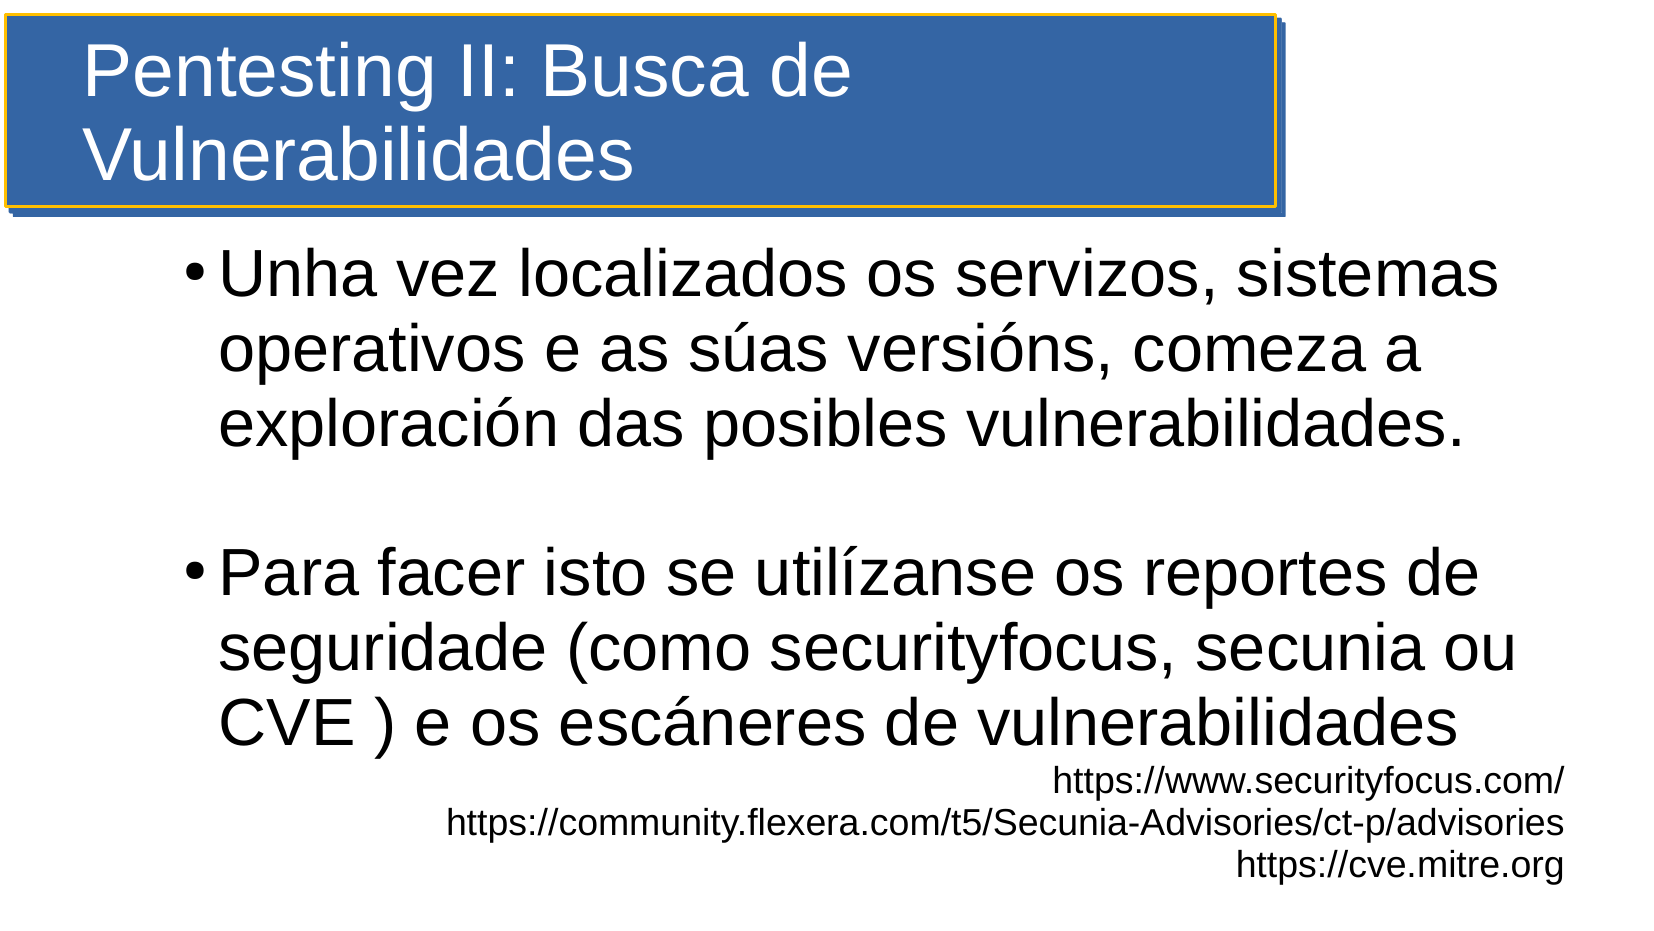

# Pentesting II: Busca de Vulnerabilidades
Unha vez localizados os servizos, sistemas operativos e as súas versións, comeza a exploración das posibles vulnerabilidades.
Para facer isto se utilízanse os reportes de seguridade (como securityfocus, secunia ou CVE ) e os escáneres de vulnerabilidades
https://www.securityfocus.com/
https://community.flexera.com/t5/Secunia-Advisories/ct-p/advisories
https://cve.mitre.org